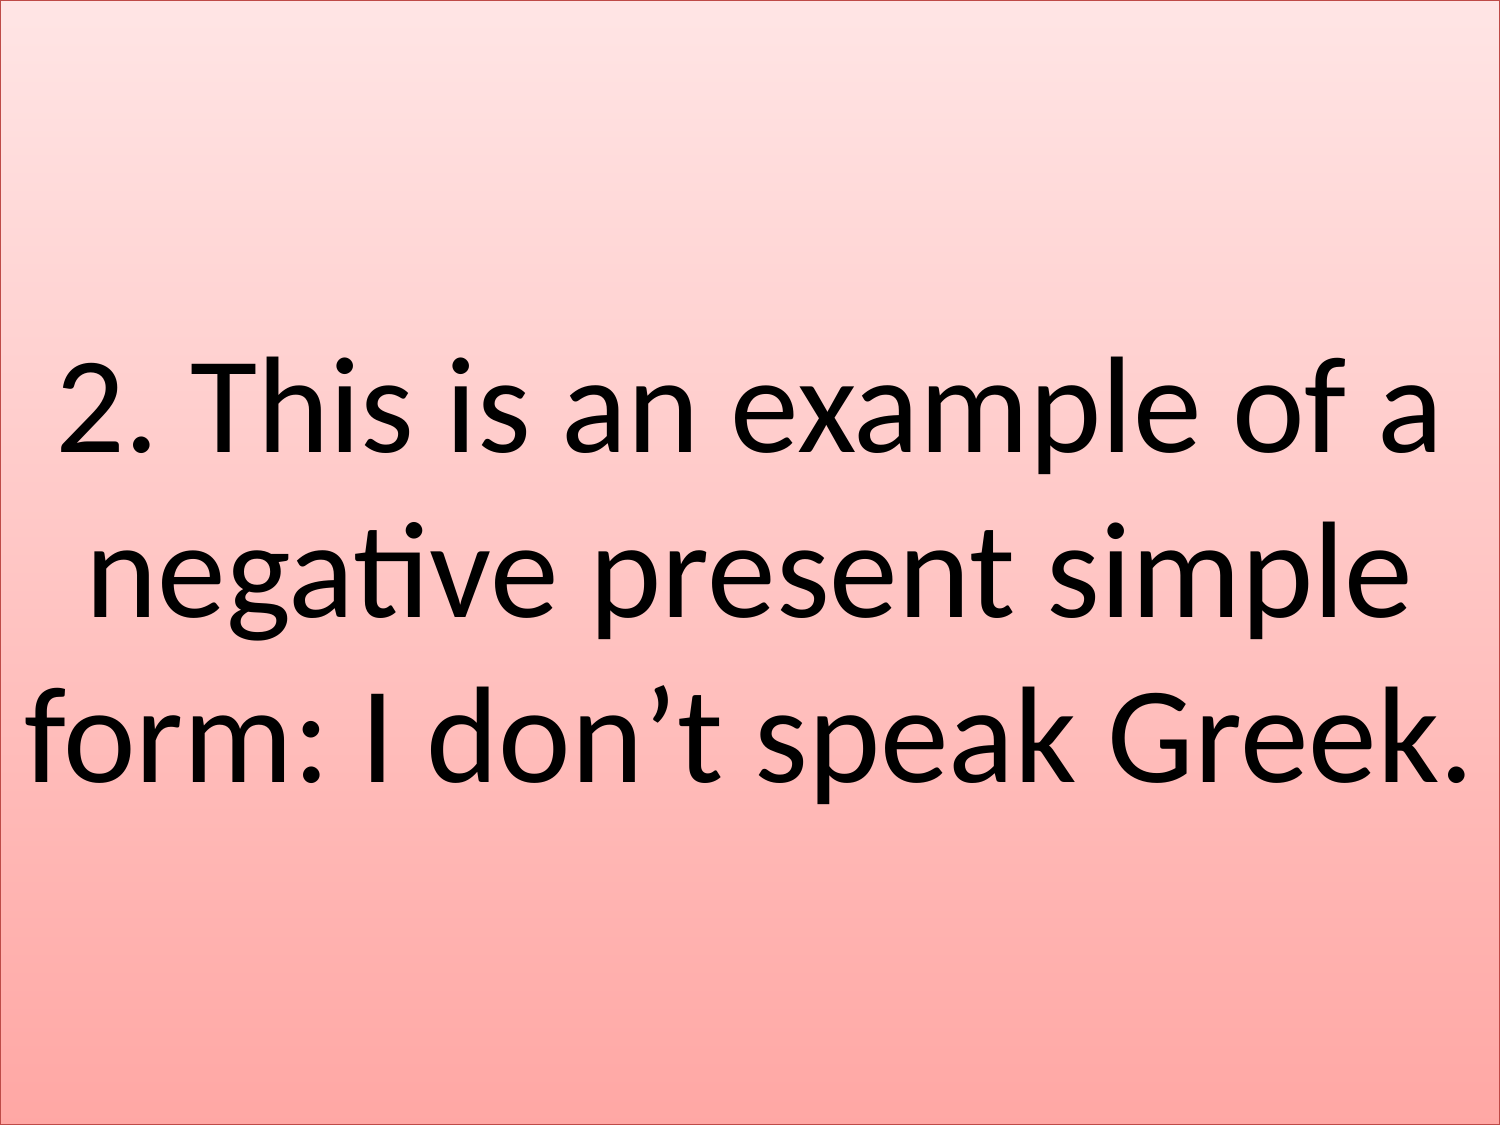

# 2. This is an example of a negative present simple form: I don’t speak Greek.